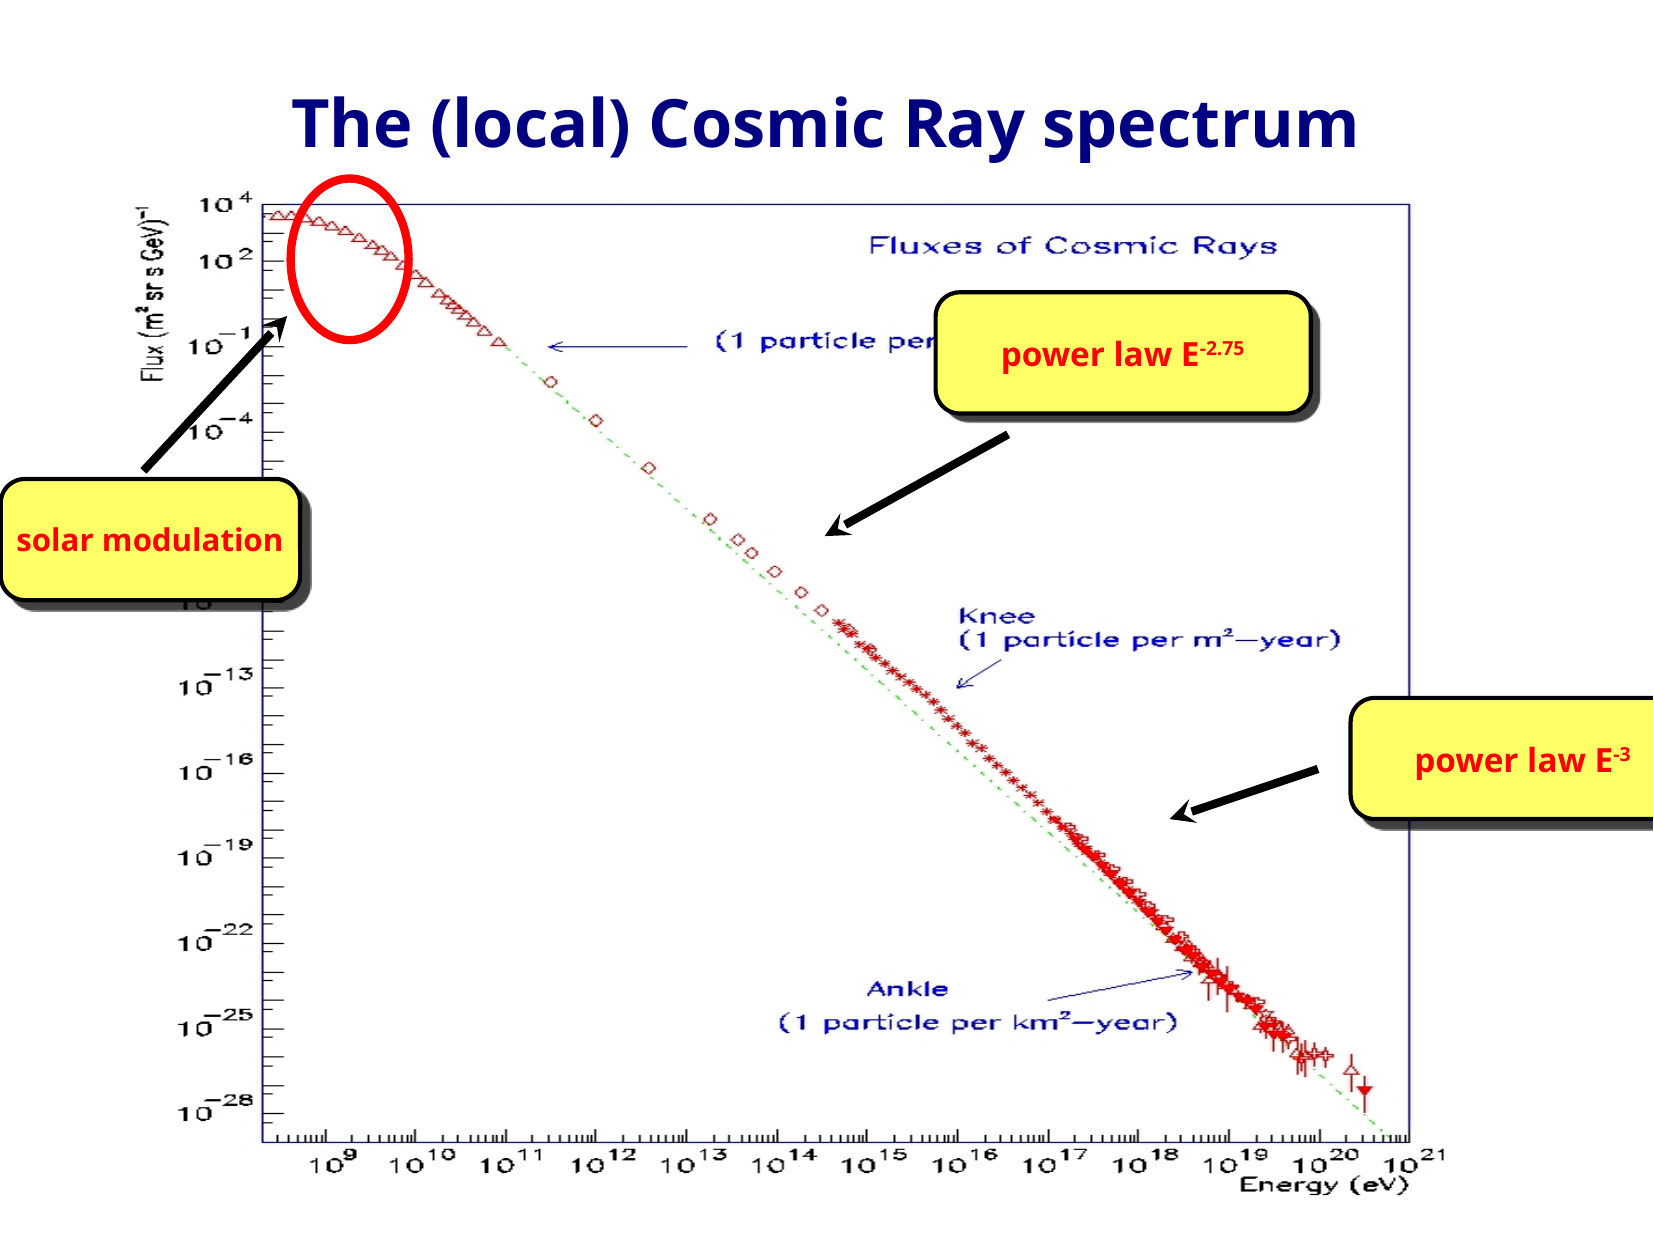

The (local) Cosmic Ray spectrum
solar modulation
power law E-2.75
power law E-3